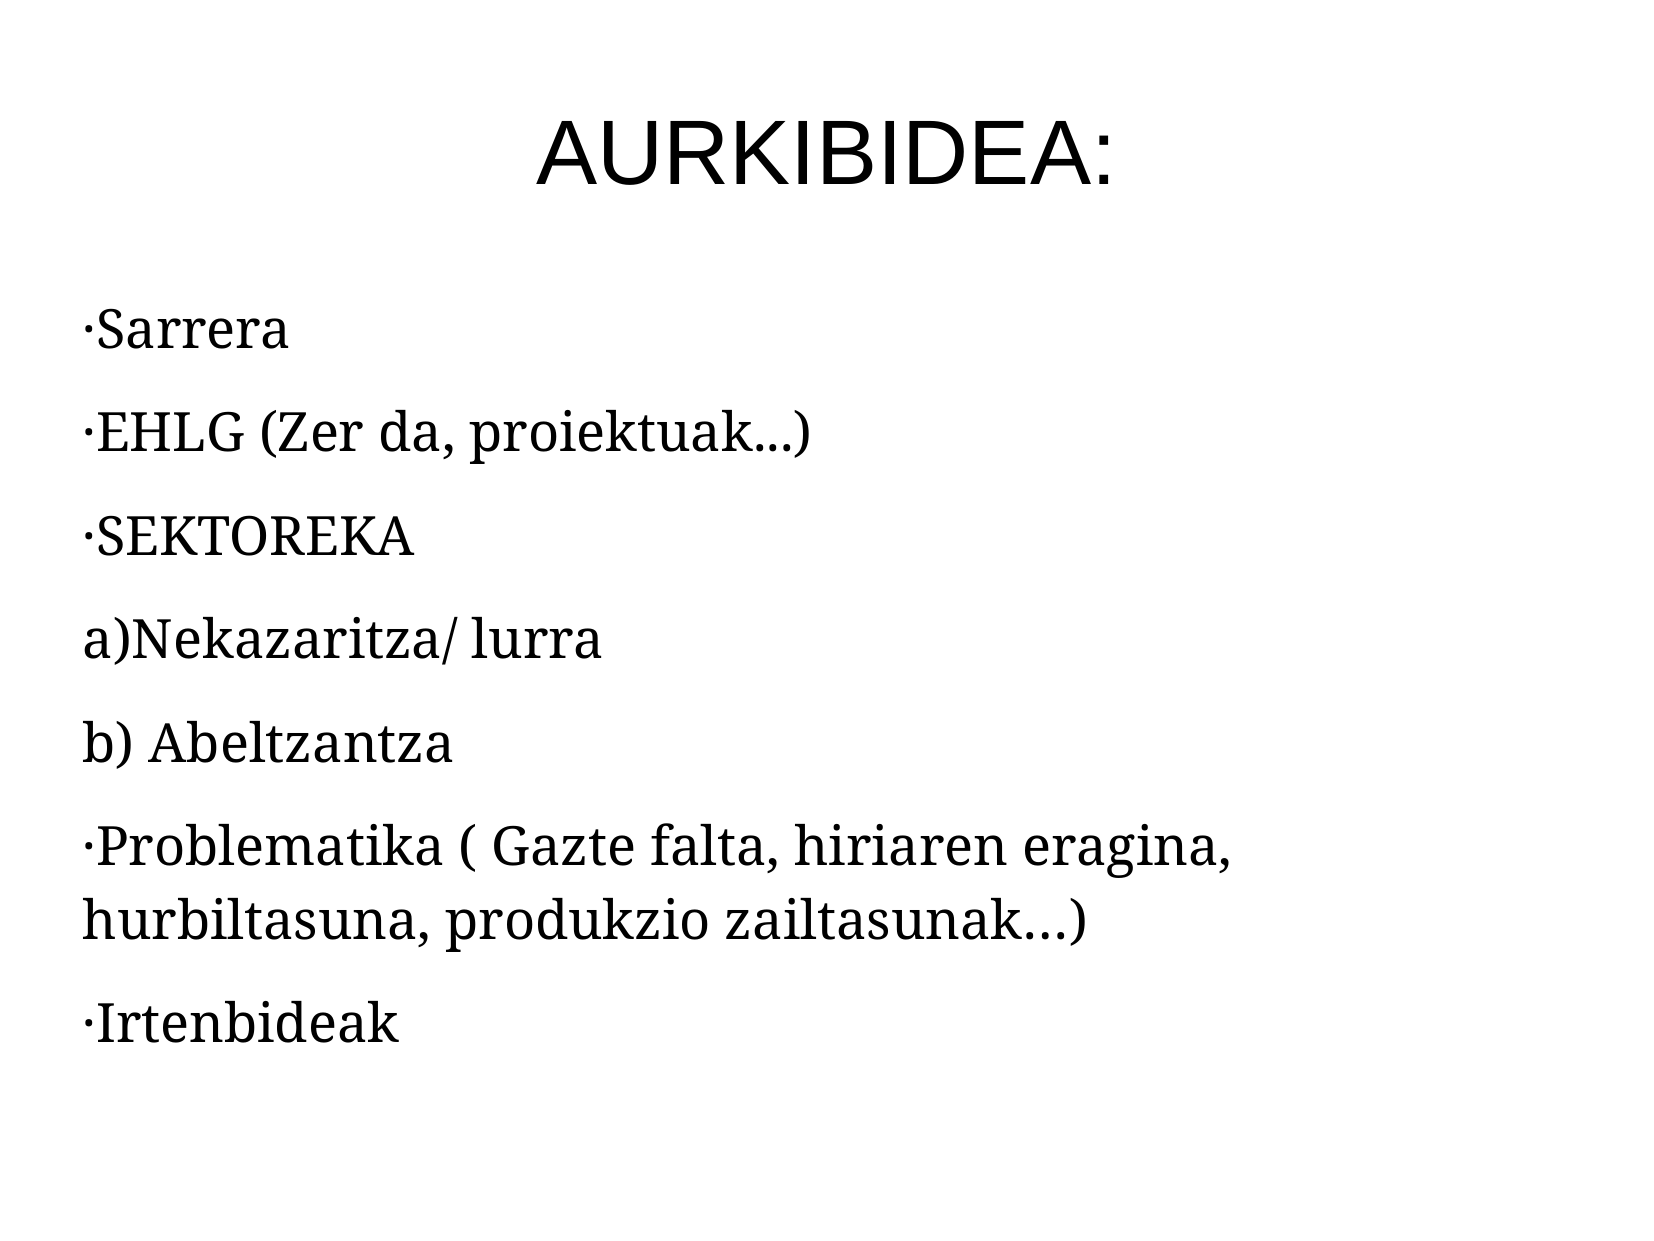

# AURKIBIDEA:
·Sarrera
·EHLG (Zer da, proiektuak...)
·SEKTOREKA
a)Nekazaritza/ lurra
b) Abeltzantza
·Problematika ( Gazte falta, hiriaren eragina, hurbiltasuna, produkzio zailtasunak…)
·Irtenbideak